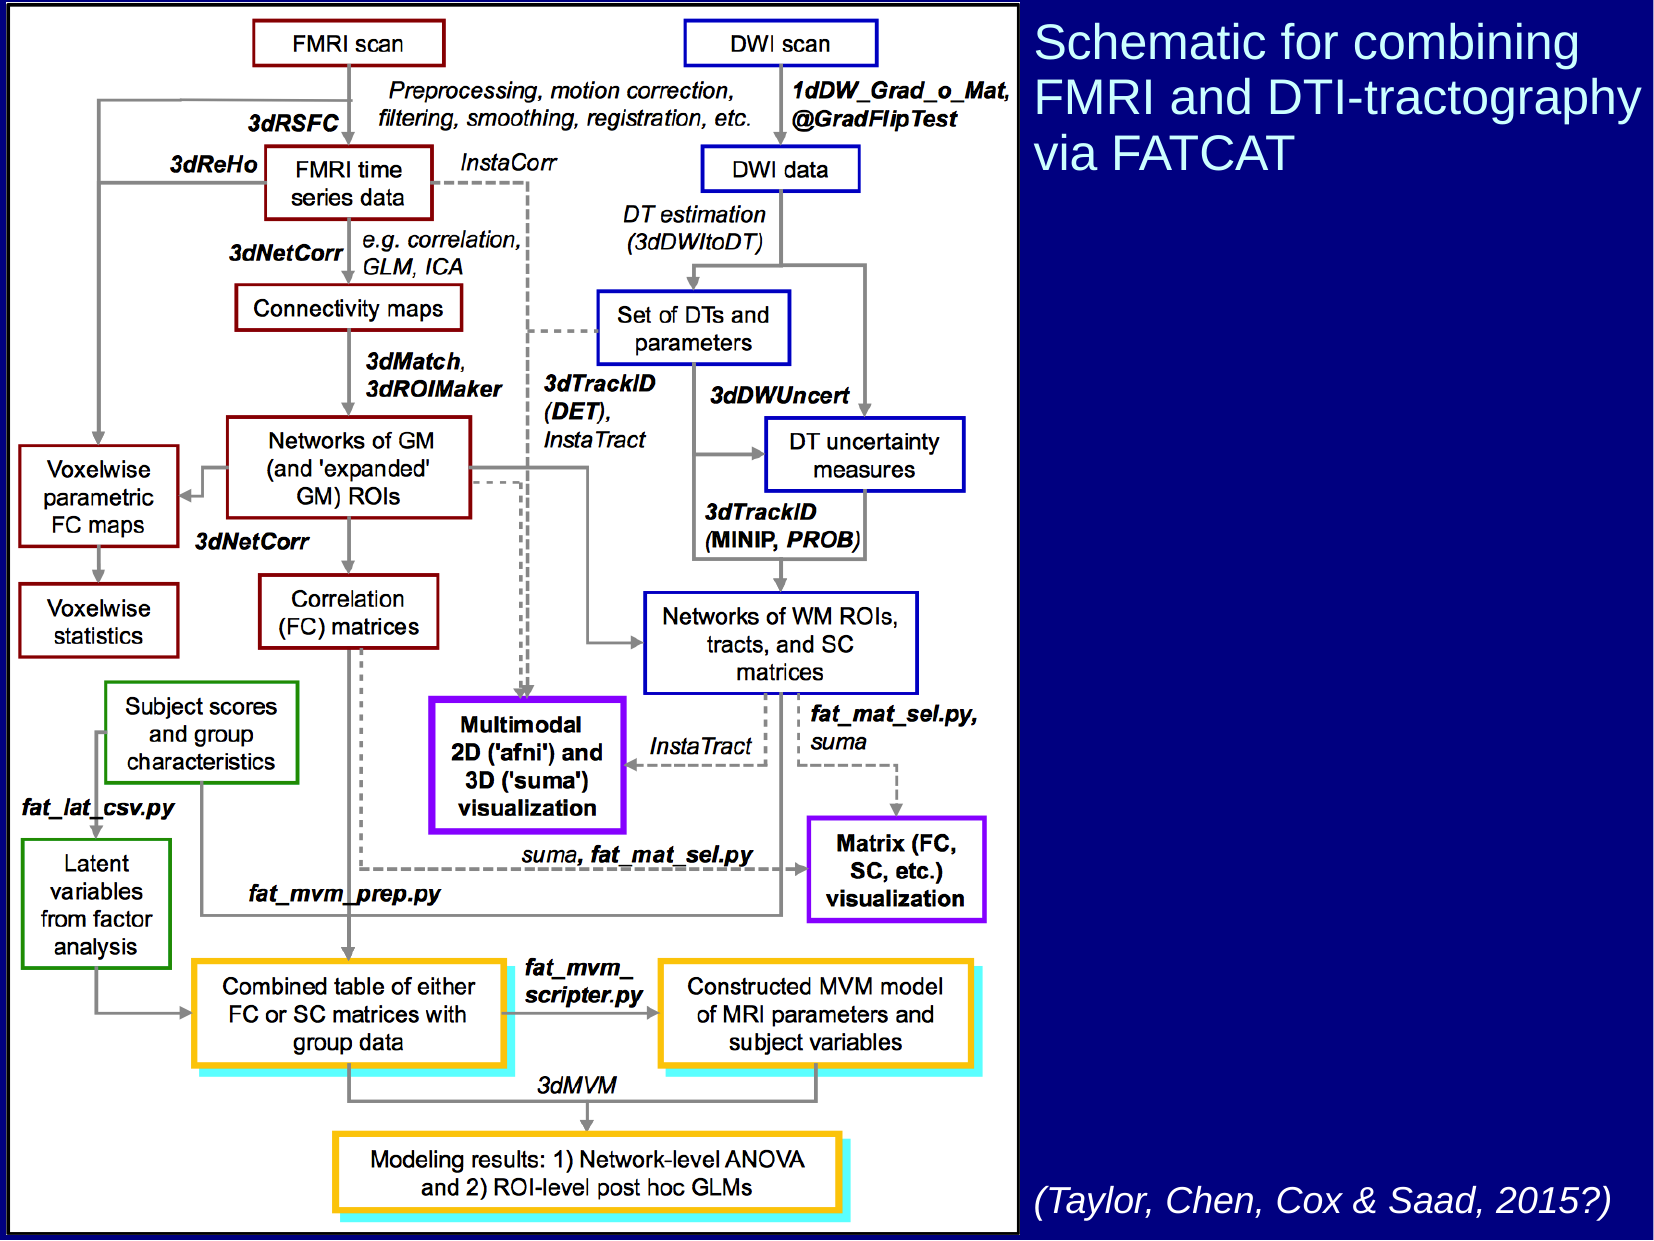

Schematic for combining
FMRI and DTI-tractography
via FATCAT
(Taylor, Chen, Cox & Saad, 2015?)